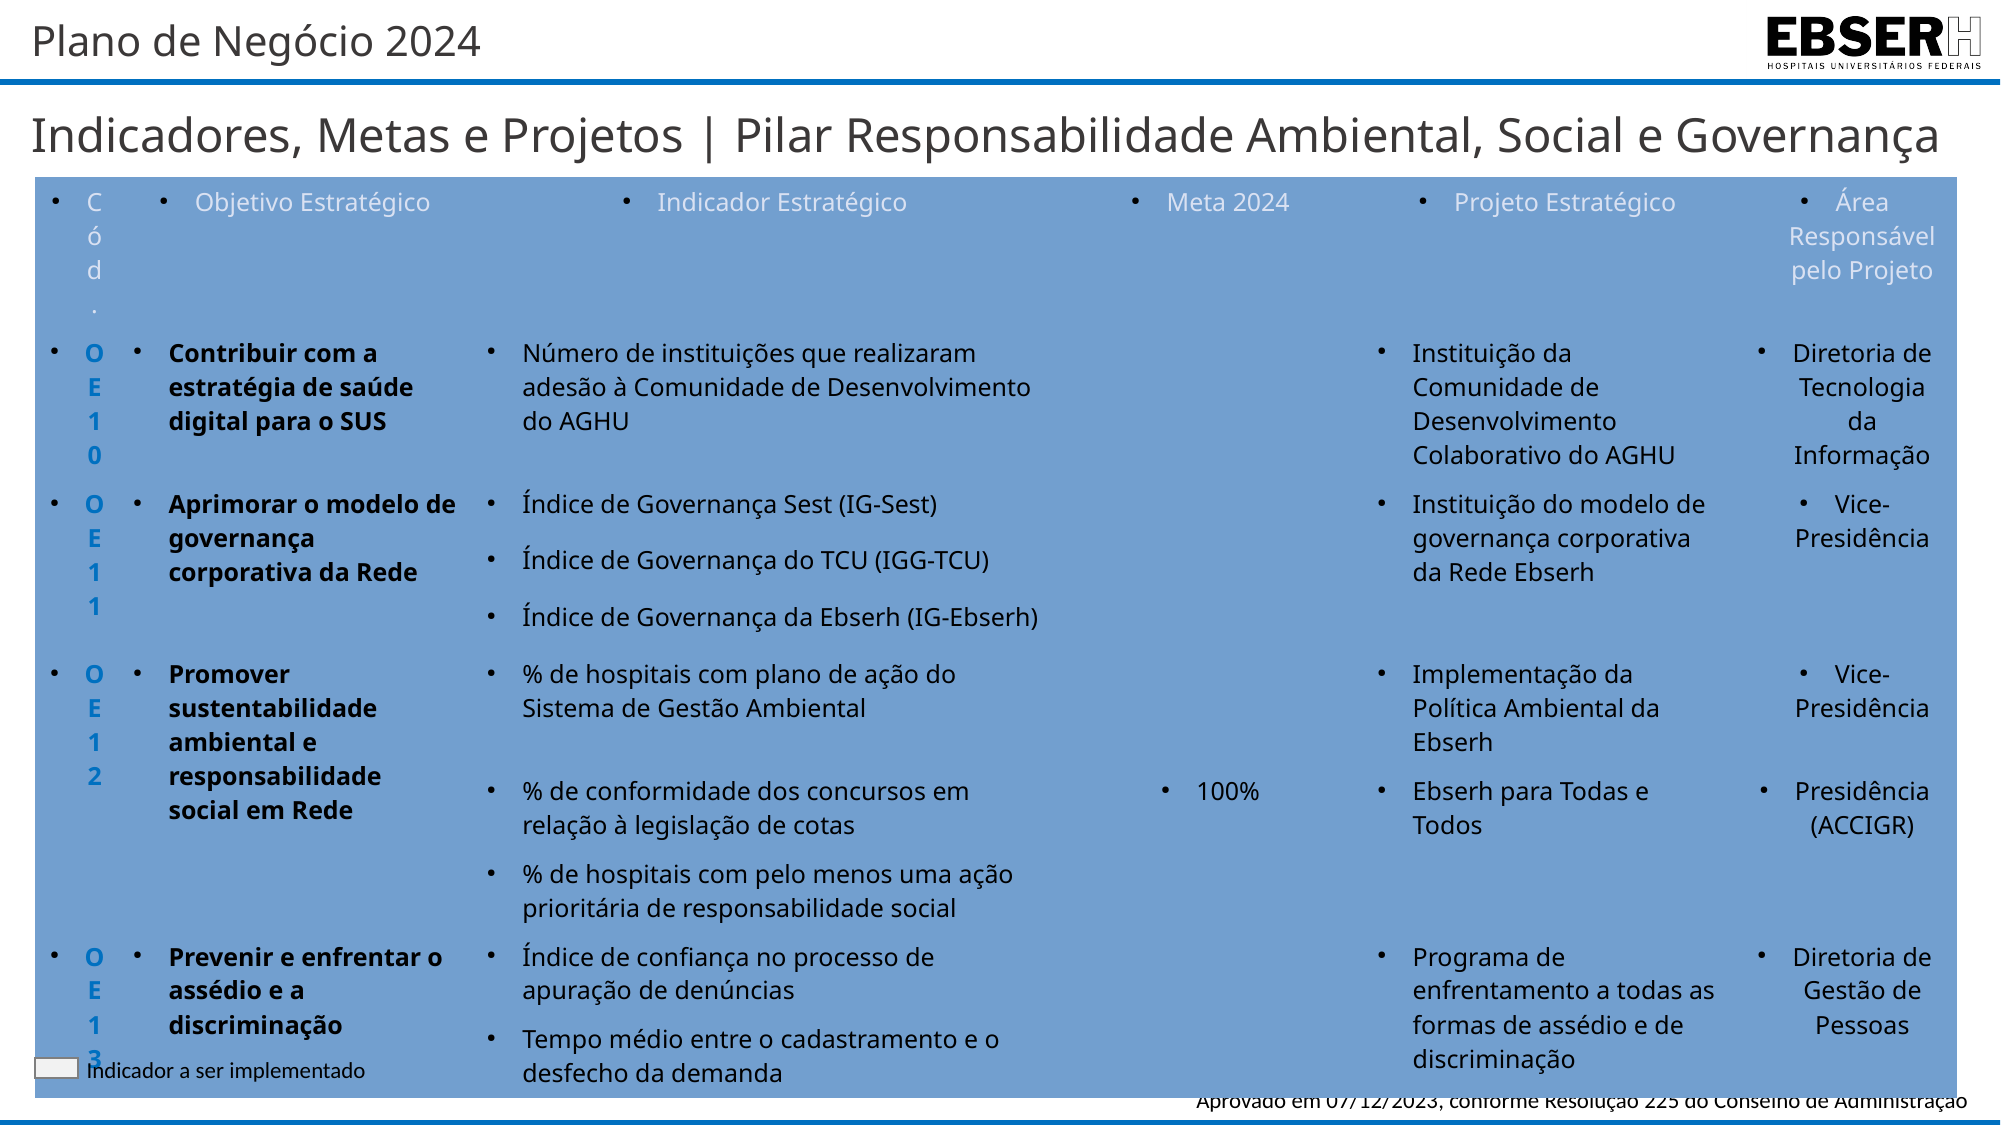

# Indicadores, Metas e Projetos | Pilar Responsabilidade Ambiental, Social e Governança
| Cód. | Objetivo Estratégico | Indicador Estratégico | Meta 2024 | Projeto Estratégico | Área Responsável pelo Projeto |
| --- | --- | --- | --- | --- | --- |
| OE10 | Contribuir com a estratégia de saúde digital para o SUS | Número de instituições que realizaram adesão à Comunidade de Desenvolvimento do AGHU | | Instituição da Comunidade de Desenvolvimento Colaborativo do AGHU | Diretoria de Tecnologia da Informação |
| OE11 | Aprimorar o modelo de governança corporativa da Rede | Índice de Governança Sest (IG-Sest) | | Instituição do modelo de governança corporativa da Rede Ebserh | Vice-Presidência |
| | | Índice de Governança do TCU (IGG-TCU) | | | |
| | | Índice de Governança da Ebserh (IG-Ebserh) | | | |
| OE12 | Promover sustentabilidade ambiental e responsabilidade social em Rede | % de hospitais com plano de ação do Sistema de Gestão Ambiental | | Implementação da Política Ambiental da Ebserh | Vice-Presidência |
| | | % de conformidade dos concursos em relação à legislação de cotas | 100% | Ebserh para Todas e Todos | Presidência (ACCIGR) |
| | | % de hospitais com pelo menos uma ação prioritária de responsabilidade social | | | |
| OE13 | Prevenir e enfrentar o assédio e a discriminação | Índice de confiança no processo de apuração de denúncias | | Programa de enfrentamento a todas as formas de assédio e de discriminação | Diretoria de Gestão de Pessoas |
| | | Tempo médio entre o cadastramento e o desfecho da demanda | | | |
Indicador a ser implementado